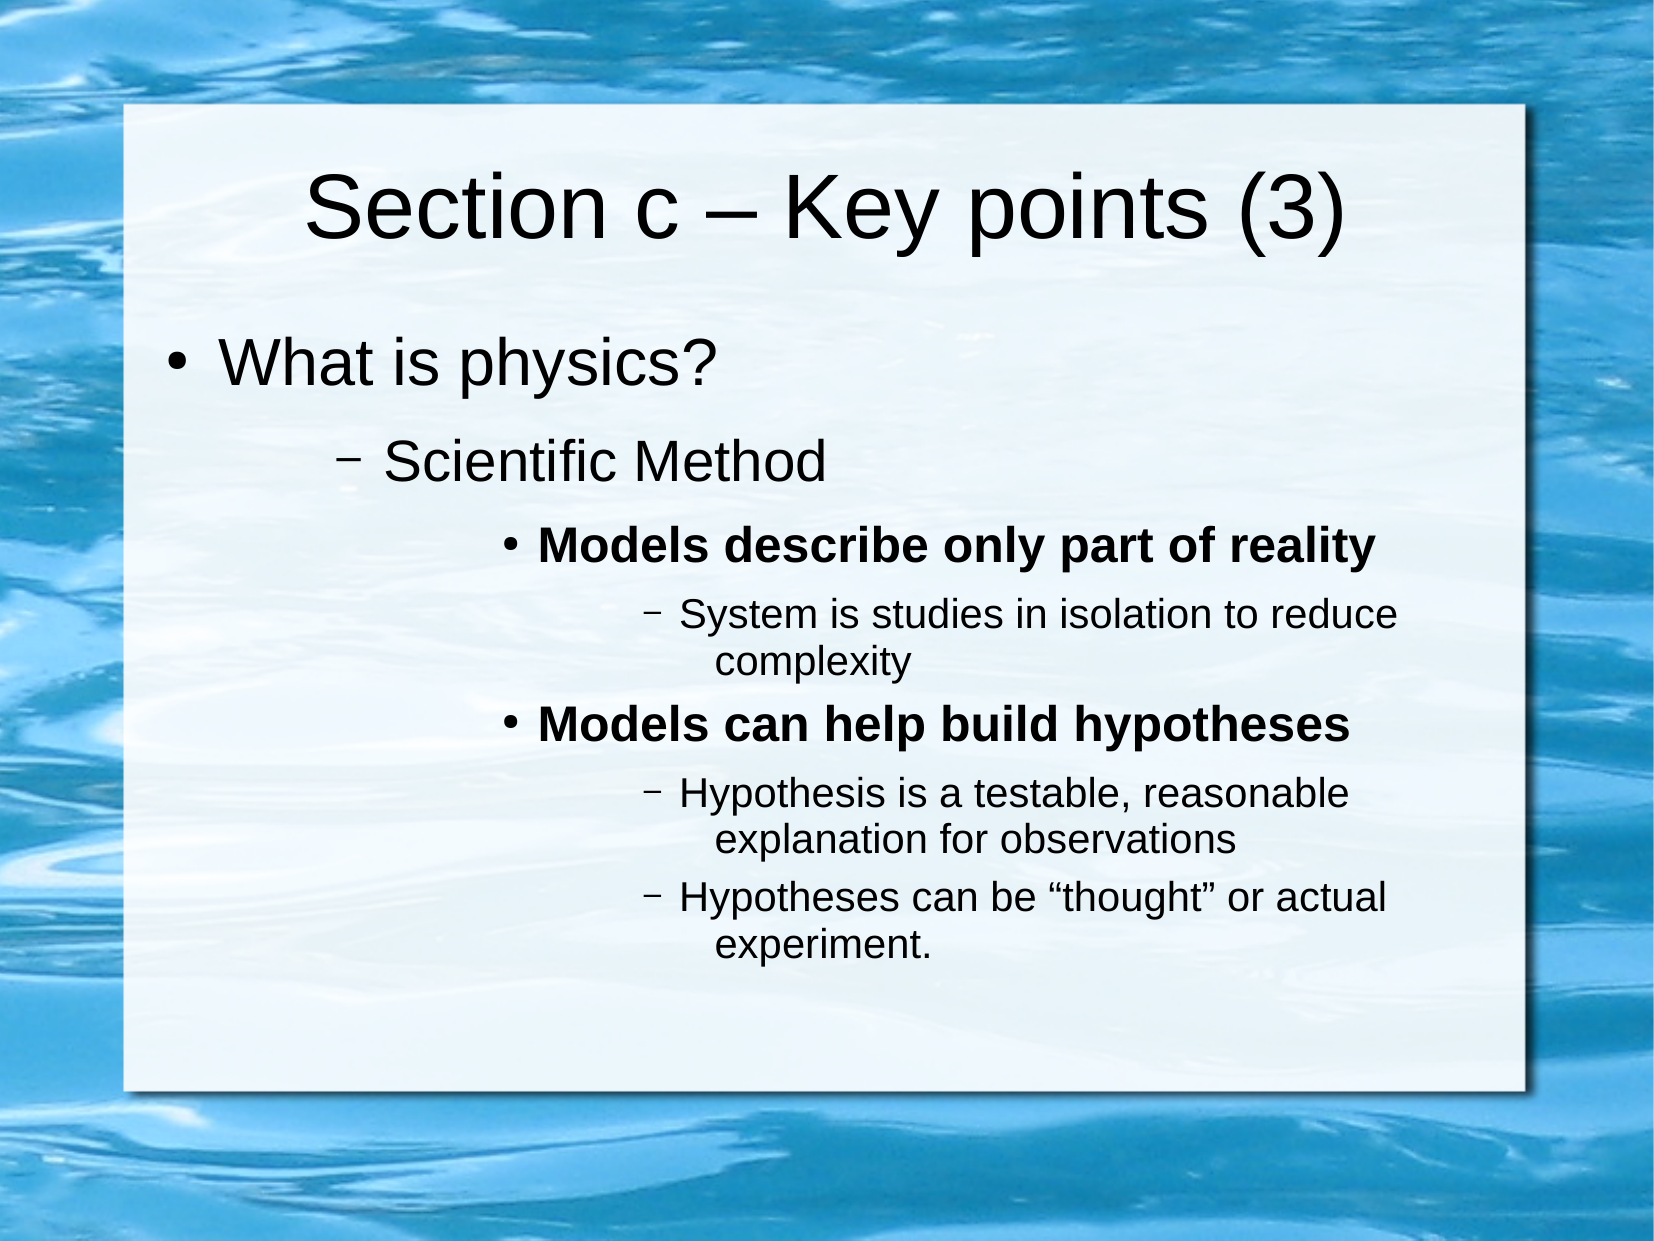

# Section c – Key points (3)
What is physics?
Scientific Method
Models describe only part of reality
System is studies in isolation to reduce complexity
Models can help build hypotheses
Hypothesis is a testable, reasonable explanation for observations
Hypotheses can be “thought” or actual experiment.